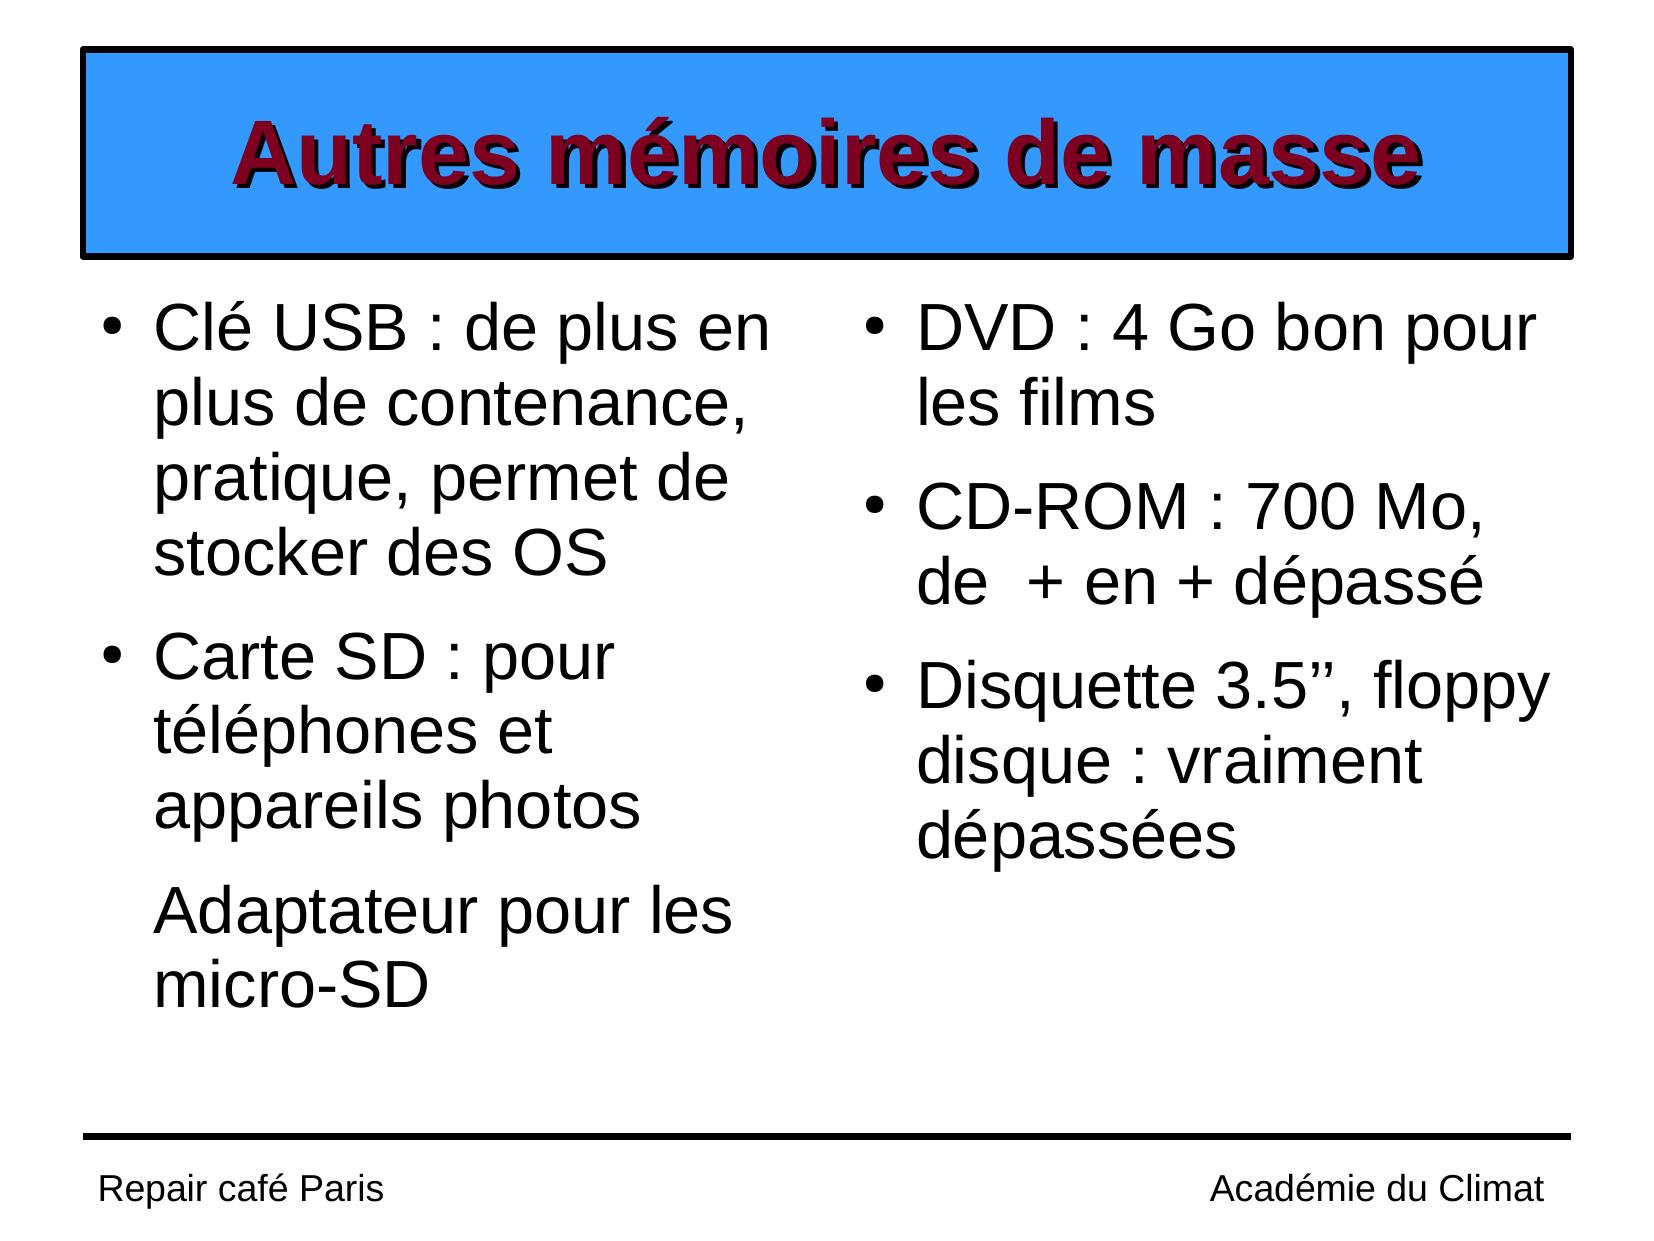

# Autres mémoires de masse
Clé USB : de plus en plus de contenance, pratique, permet de stocker des OS
Carte SD : pour téléphones et appareils photos
Adaptateur pour les micro-SD
DVD : 4 Go bon pour les films
CD-ROM : 700 Mo, de + en + dépassé
Disquette 3.5’’, floppy disque : vraiment dépassées
Repair café Paris	Académie du Climat